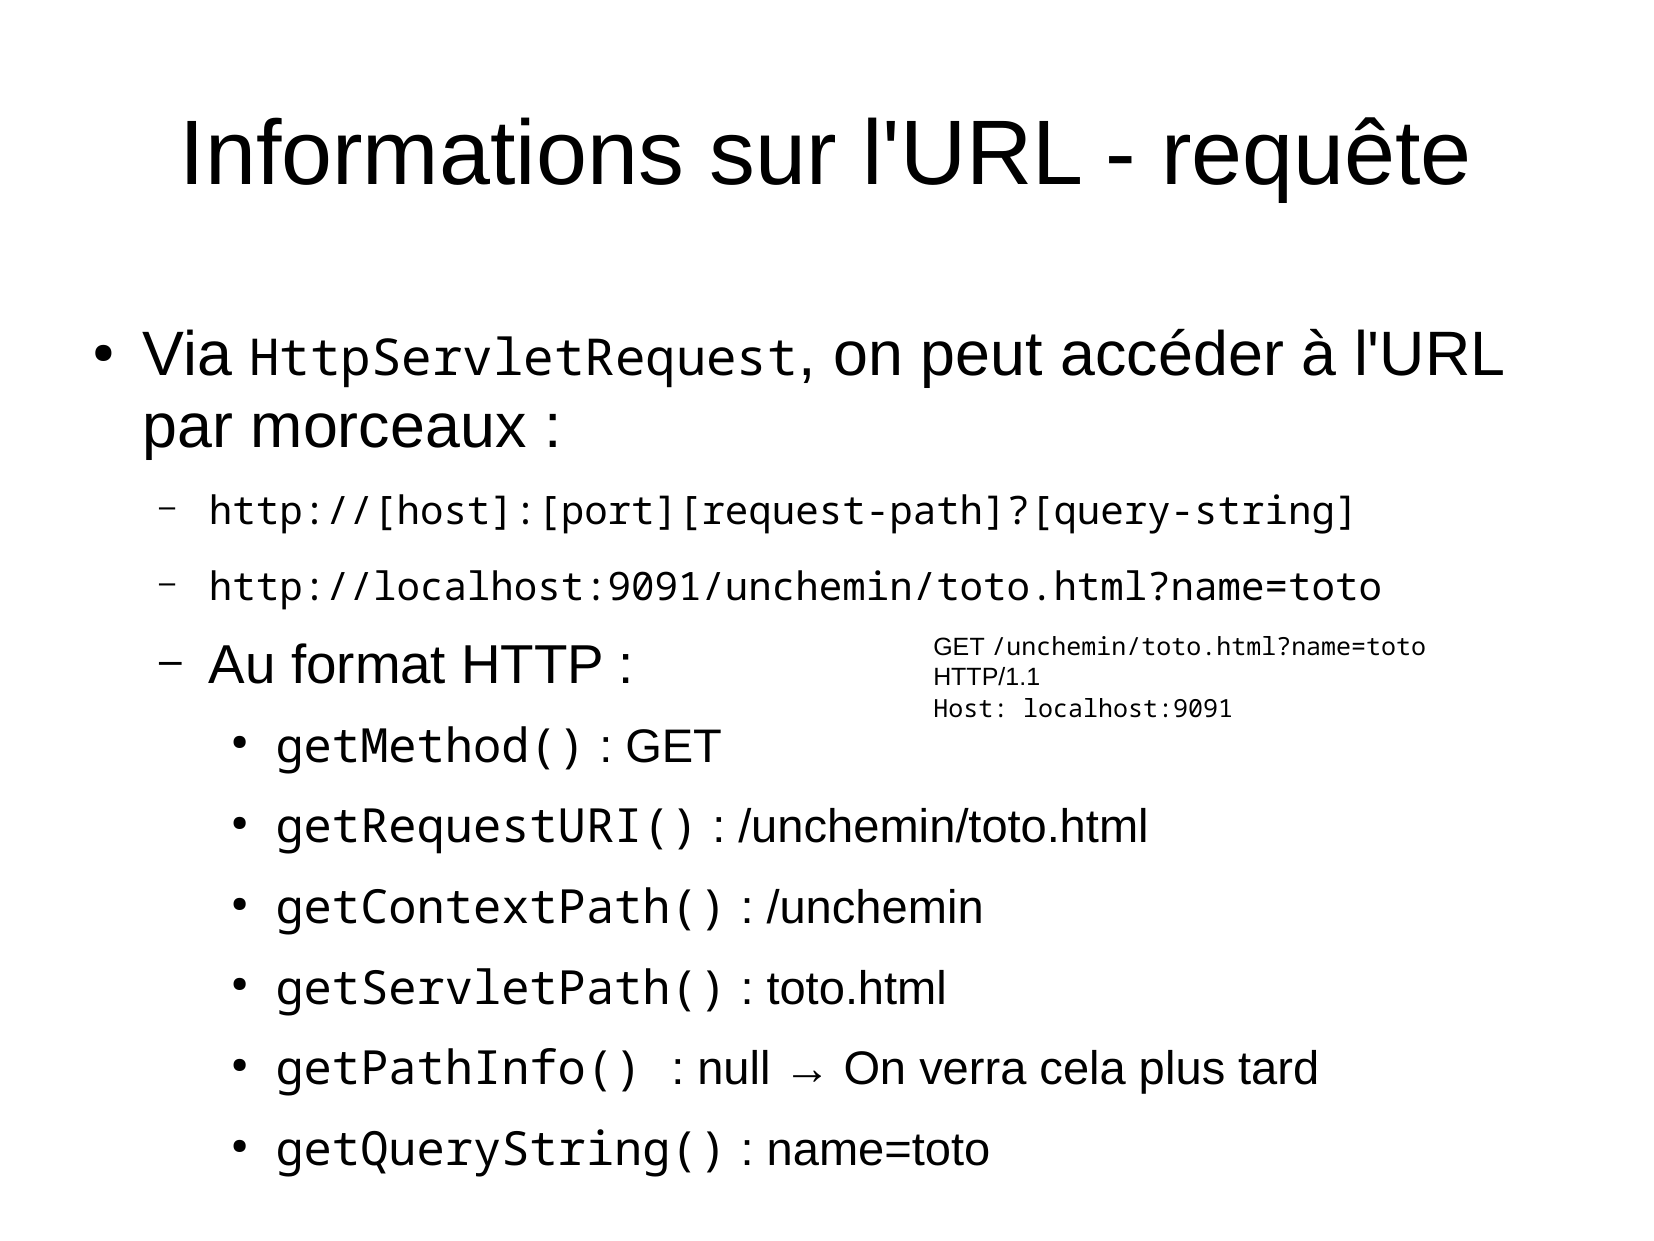

# Informations sur l'URL - requête
Via HttpServletRequest, on peut accéder à l'URL par morceaux :
http://[host]:[port][request-path]?[query-string]
http://localhost:9091/unchemin/toto.html?name=toto
Au format HTTP :
getMethod() : GET
getRequestURI() : /unchemin/toto.html
getContextPath() : /unchemin
getServletPath() : toto.html
getPathInfo() : null → On verra cela plus tard
getQueryString() : name=toto
GET /unchemin/toto.html?name=toto HTTP/1.1
Host: localhost:9091